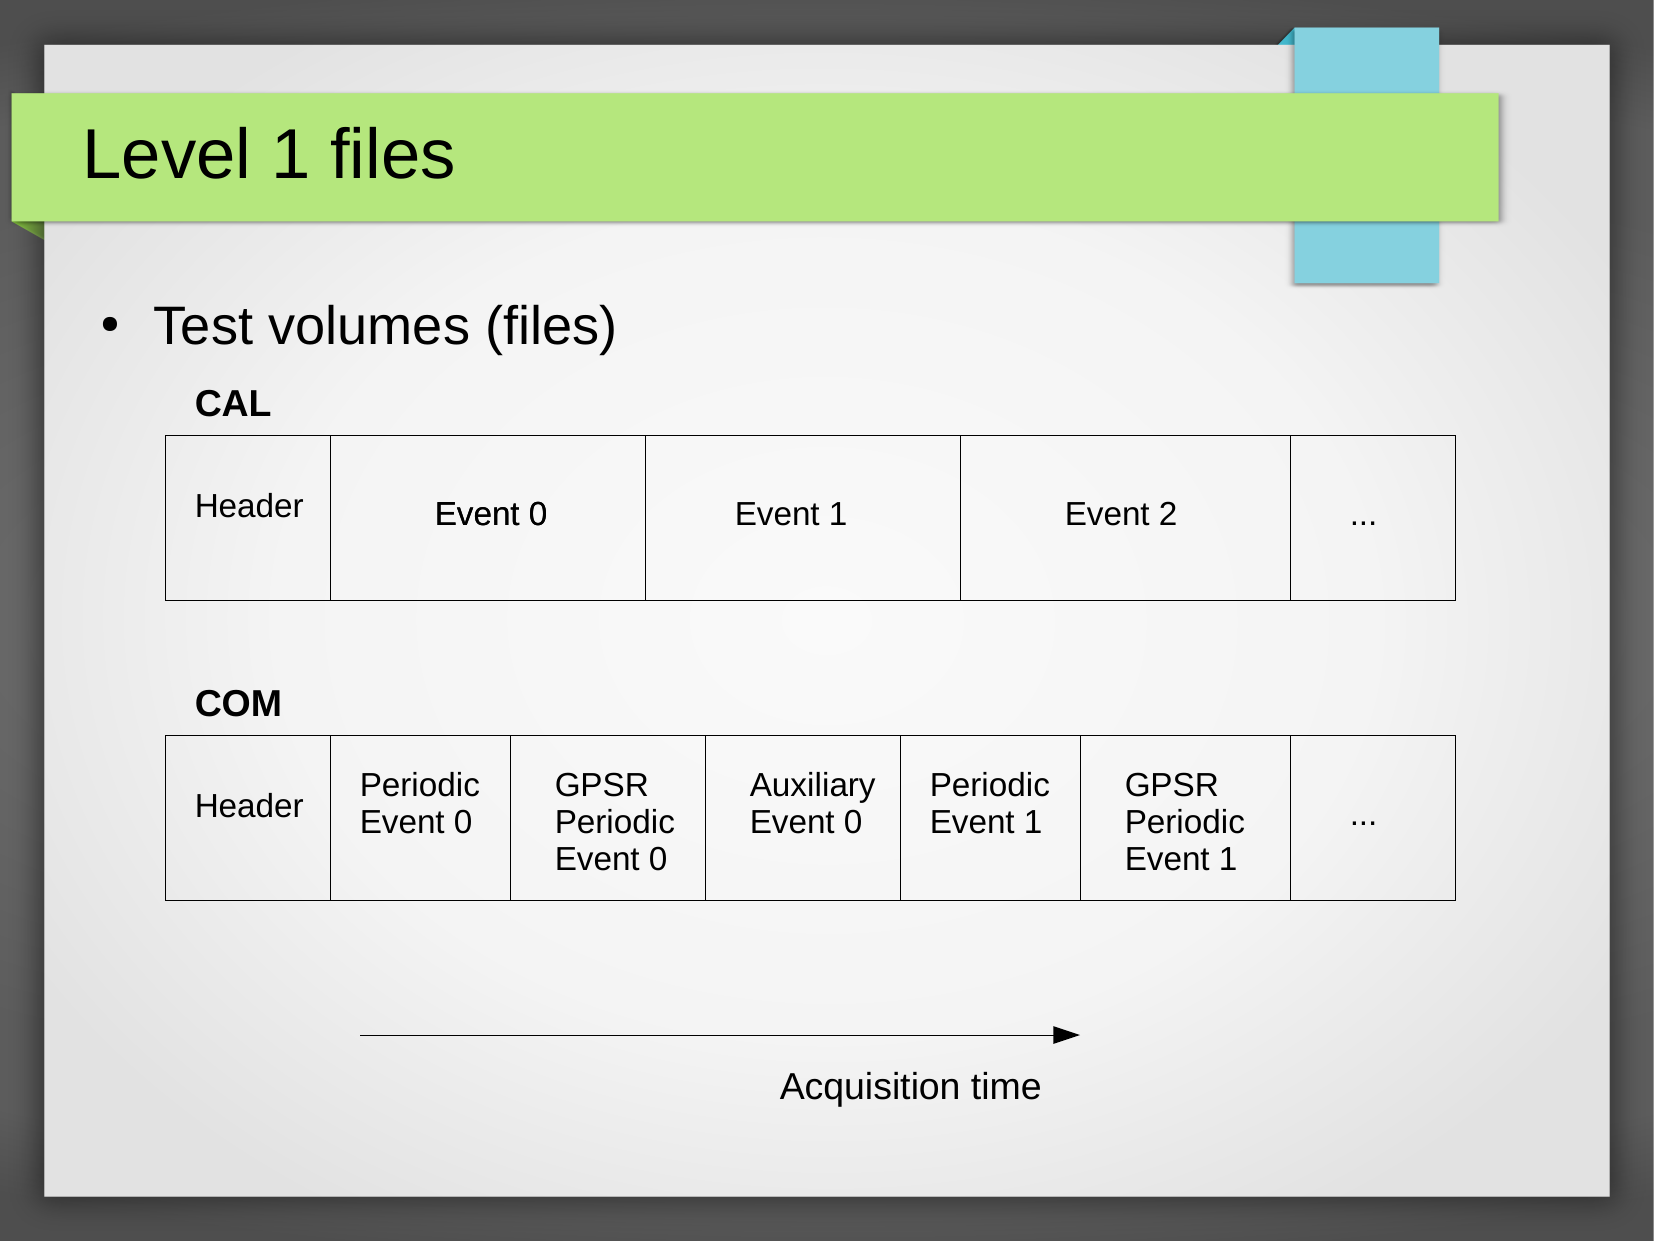

# Level 1 files
Test volumes (files)
CAL
Header
Event 0
Event 0
Event 1
Event 2
...
COM
GPSR
Periodic Event 0
Auxiliary
Event 0
Periodic Event 1
GPSR
Periodic Event 1
Periodic Event 0
Header
...
Acquisition time